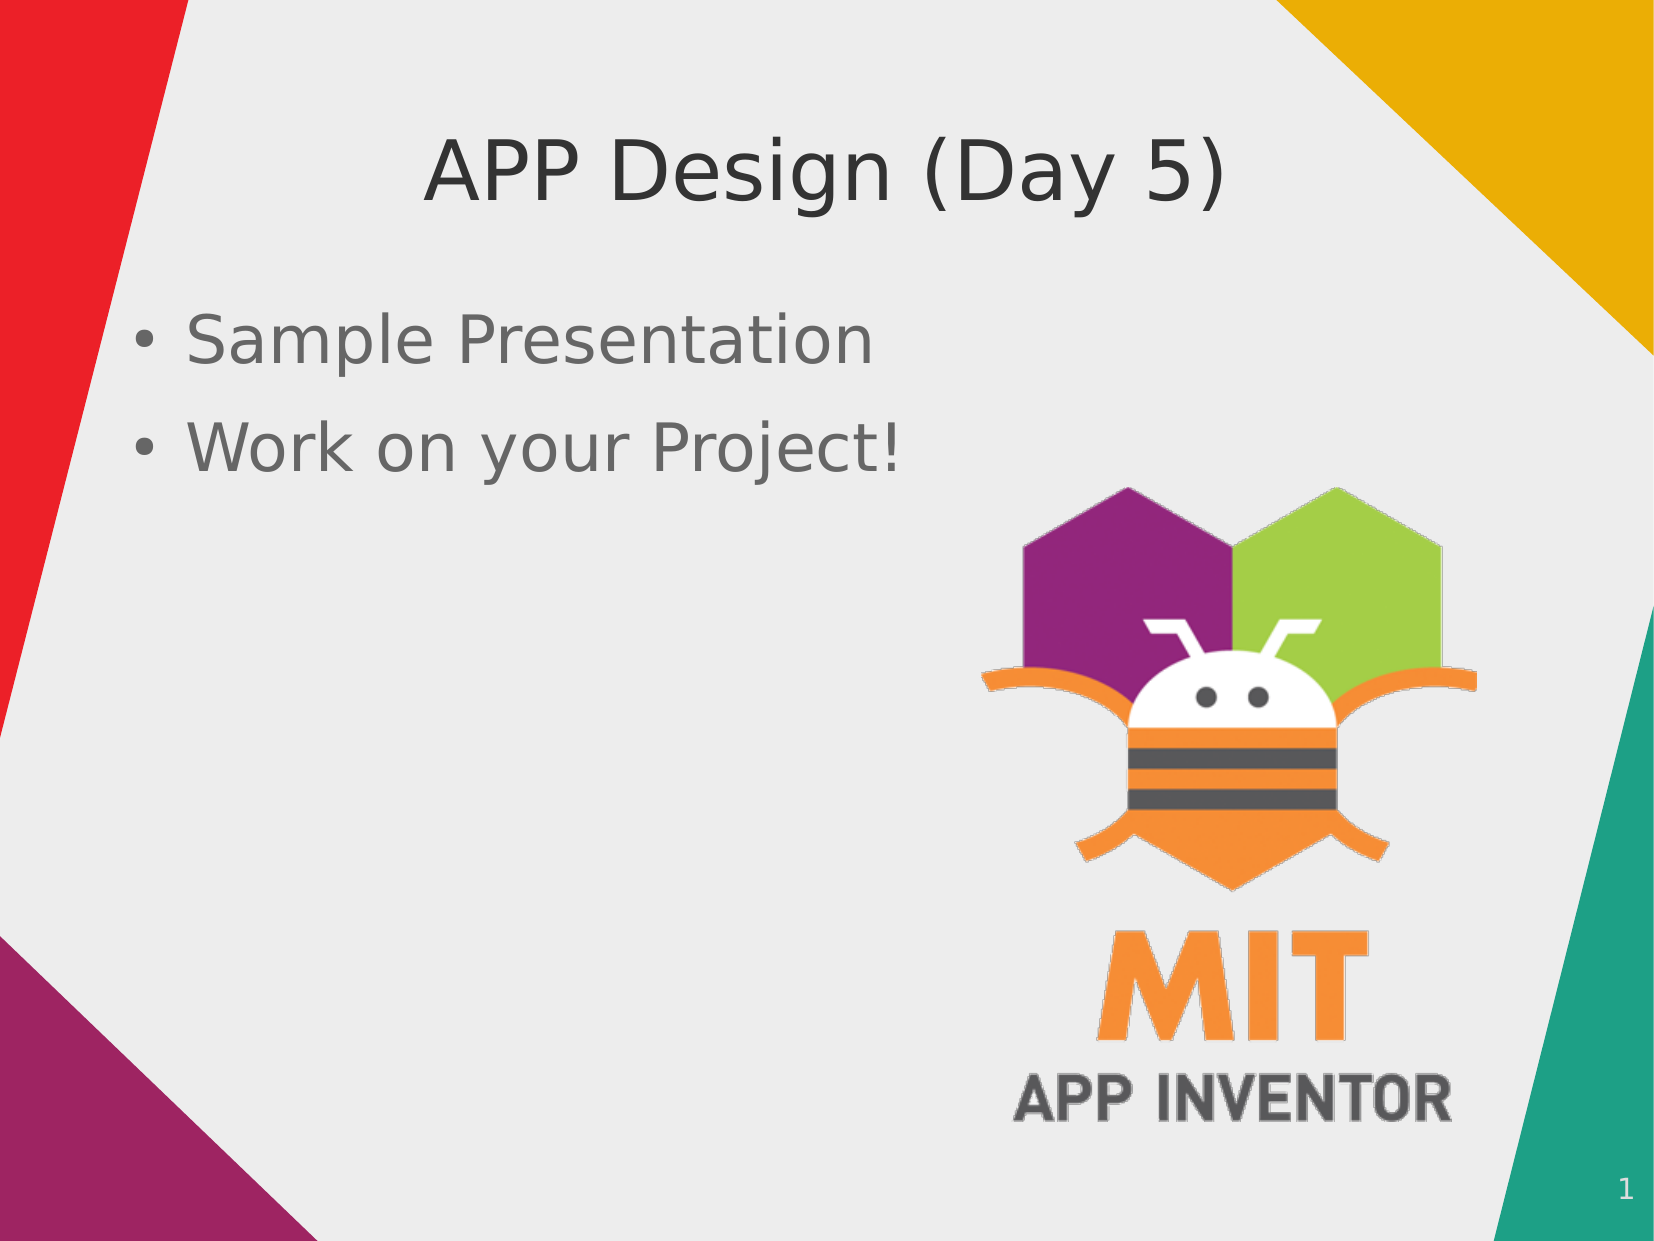

# APP Design (Day 5)
Sample Presentation
Work on your Project!
1